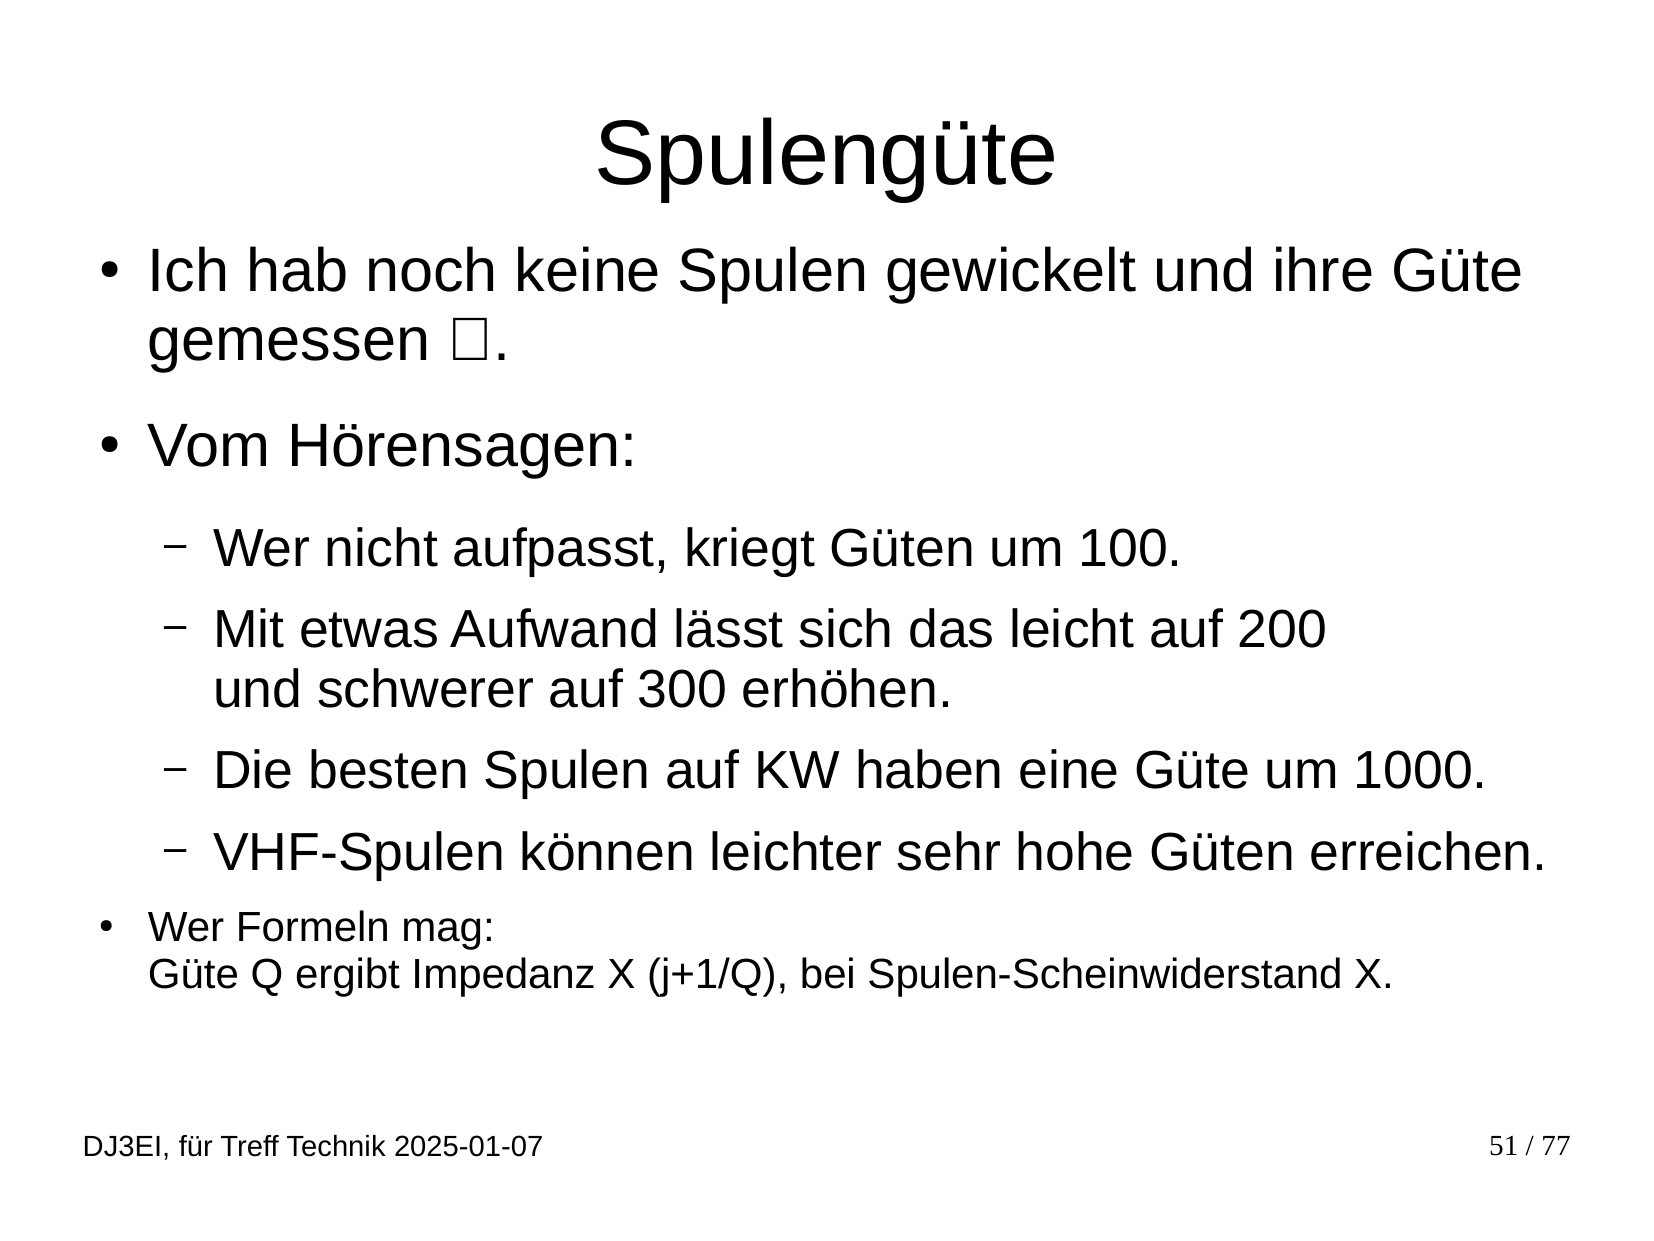

# Spulengüte
Ich hab noch keine Spulen gewickelt und ihre Güte gemessen 🫣.
Vom Hörensagen:
Wer nicht aufpasst, kriegt Güten um 100.
Mit etwas Aufwand lässt sich das leicht auf 200
und schwerer auf 300 erhöhen.
Die besten Spulen auf KW haben eine Güte um 1000.
VHF-Spulen können leichter sehr hohe Güten erreichen.
Wer Formeln mag:
Güte Q ergibt Impedanz X (j+1/Q), bei Spulen-Scheinwiderstand X.
51